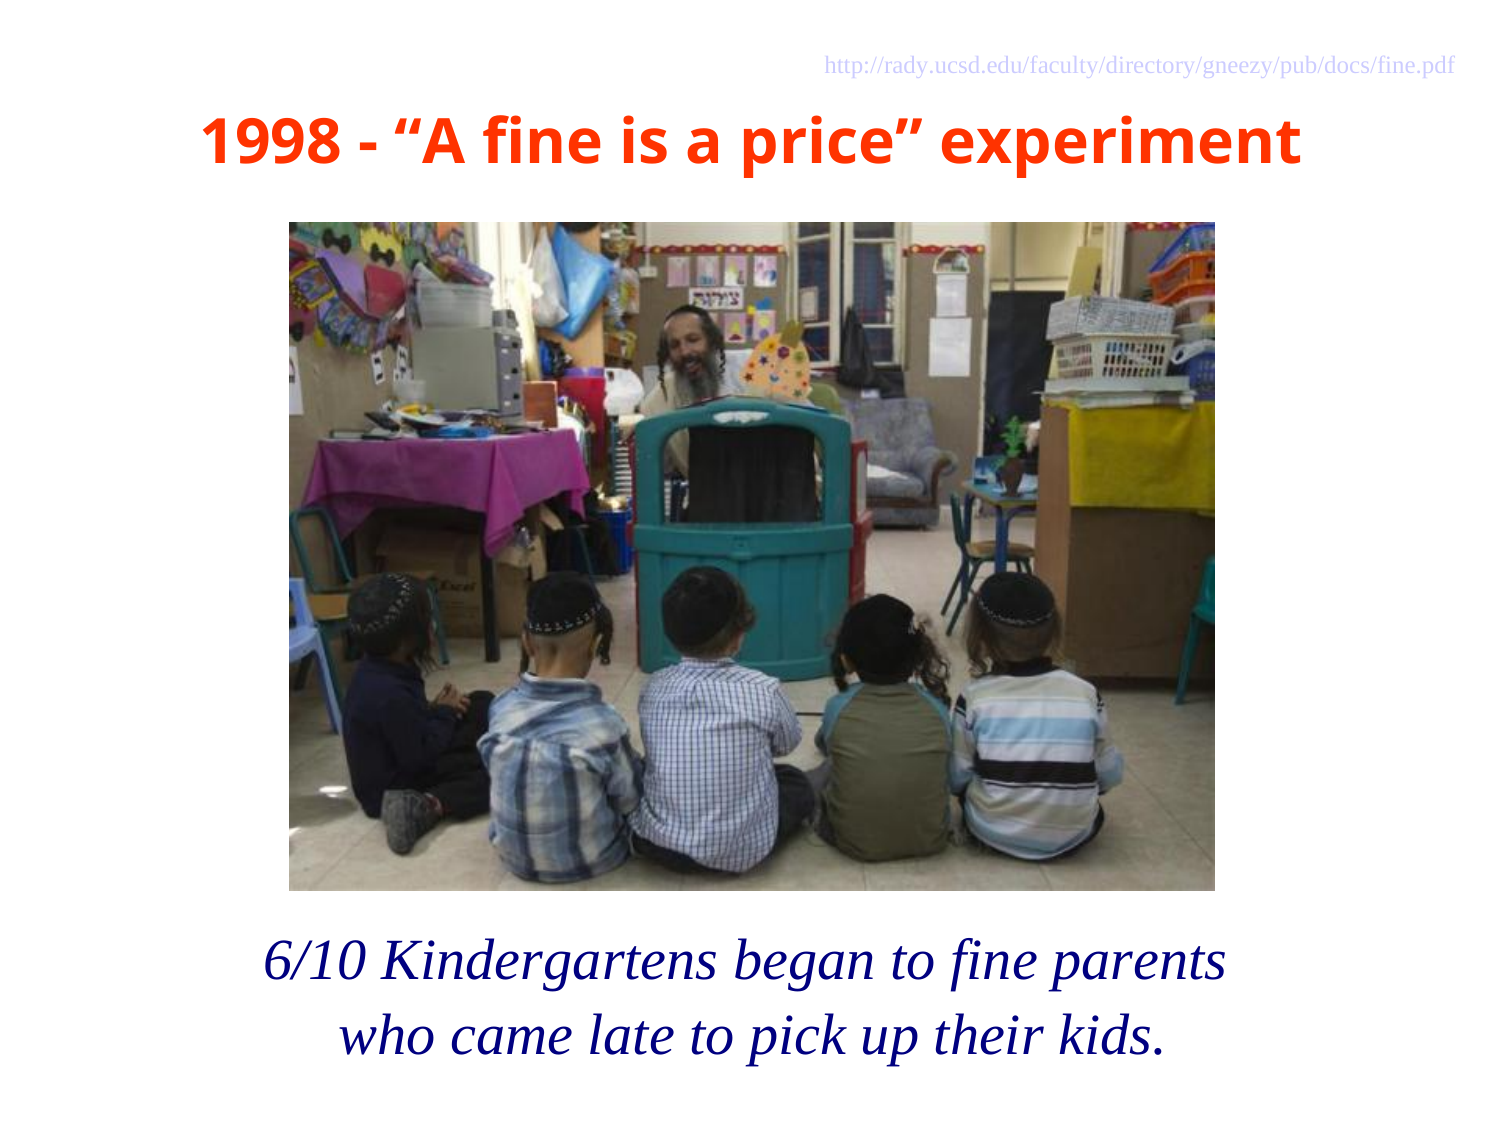

1998 - “A fine is a price” experiment
http://rady.ucsd.edu/faculty/directory/gneezy/pub/docs/fine.pdf
6/10 Kindergartens began to fine parents
who came late to pick up their kids.